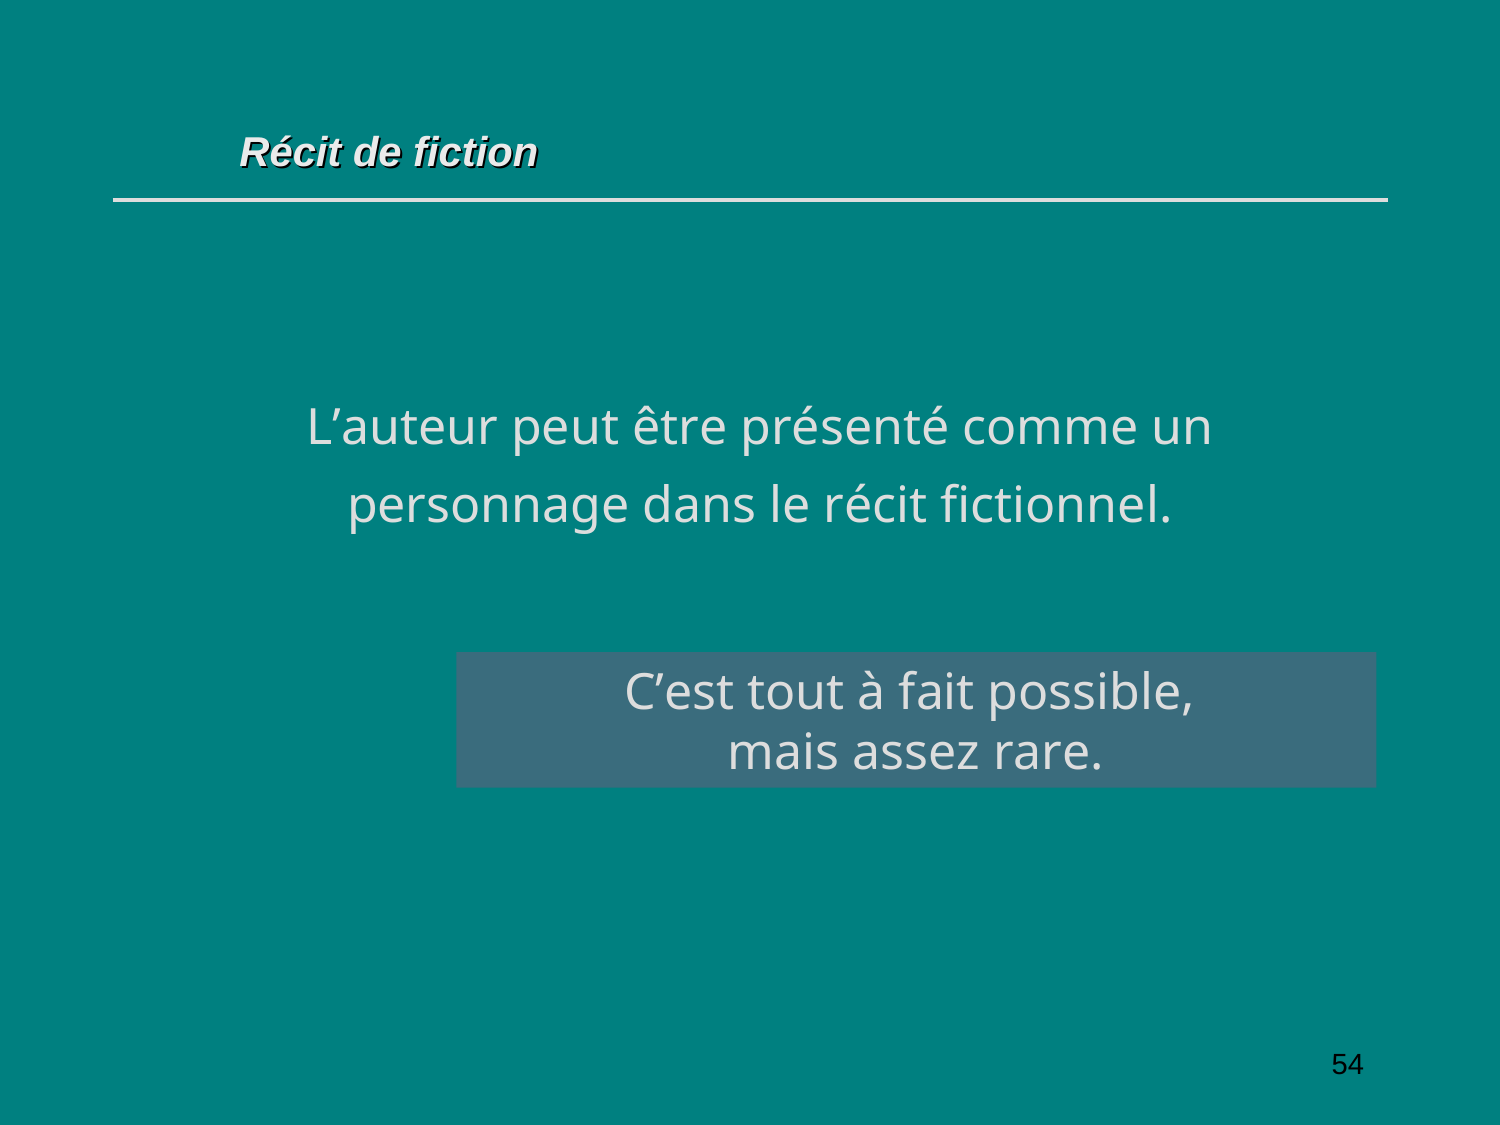

Récit de fiction
L’auteur peut être présenté comme un personnage dans le récit fictionnel.
Vrai / faux ?
C’est tout à fait possible,
mais assez rare.
54